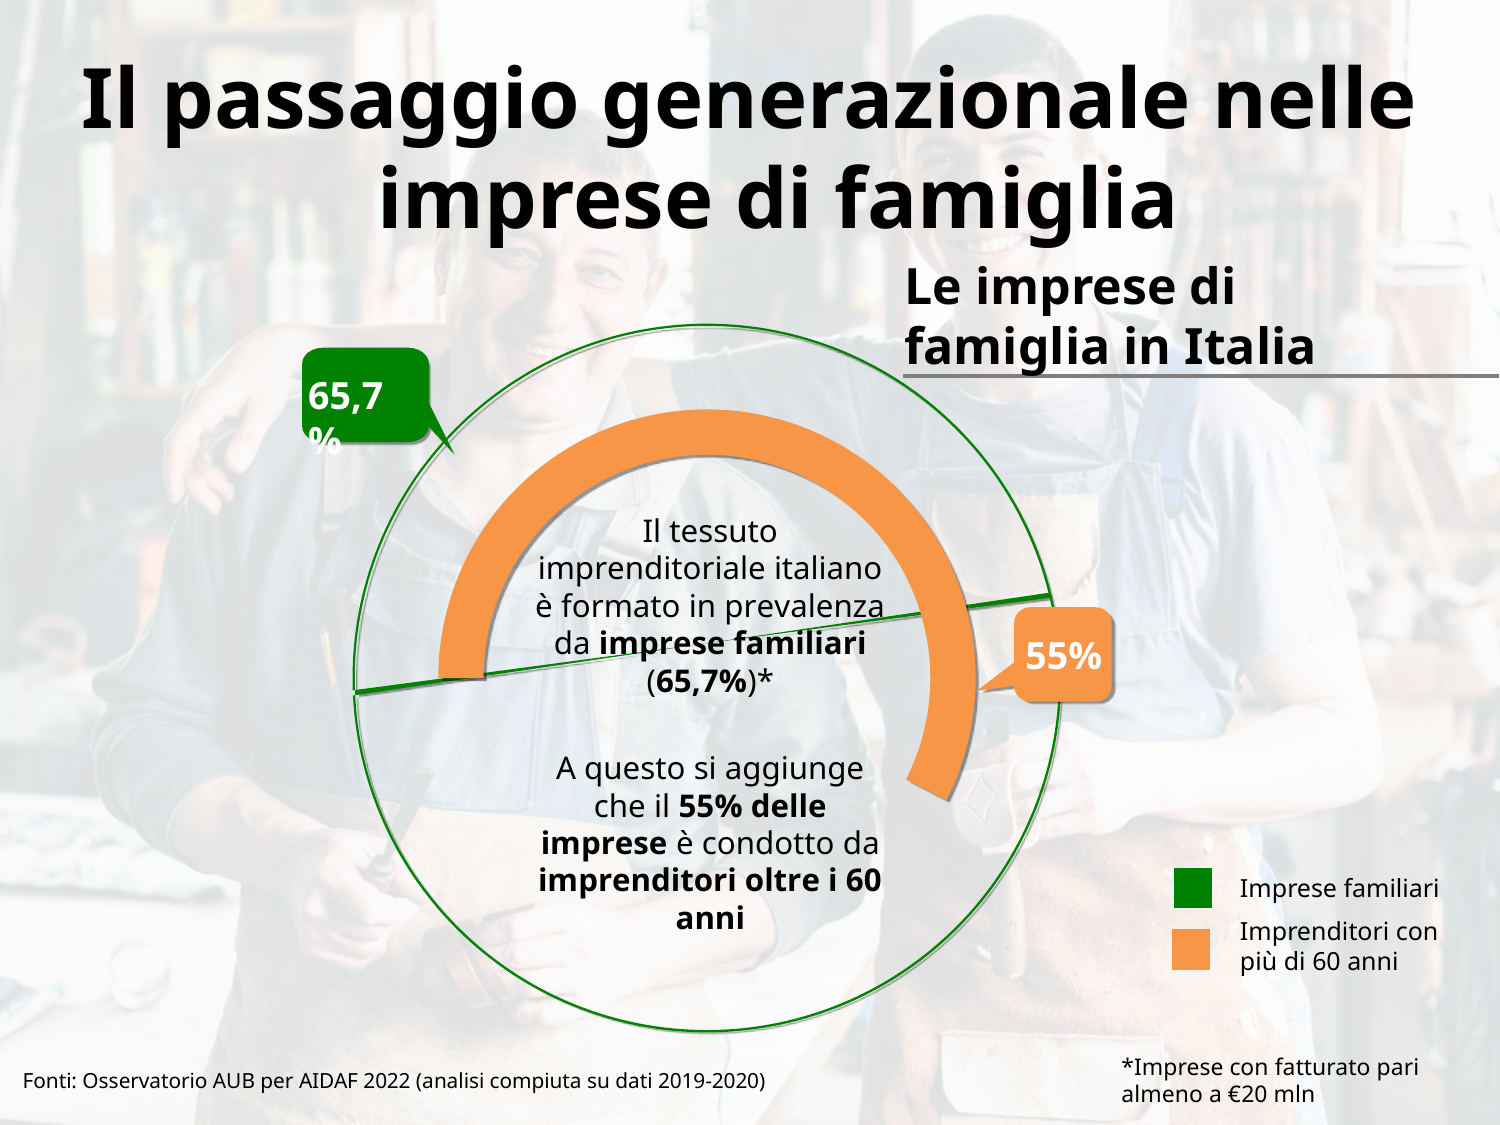

Il passaggio generazionale nelle imprese di famiglia
Le imprese di famiglia in Italia
65,7%
Il tessuto imprenditoriale italiano è formato in prevalenza da imprese familiari (65,7%)*
A questo si aggiunge che il 55% delle imprese è condotto da imprenditori oltre i 60 anni
55%
Imprese familiari
Imprenditori con più di 60 anni
*Imprese con fatturato pari almeno a €20 mln
Fonti: Osservatorio AUB per AIDAF 2022 (analisi compiuta su dati 2019-2020)